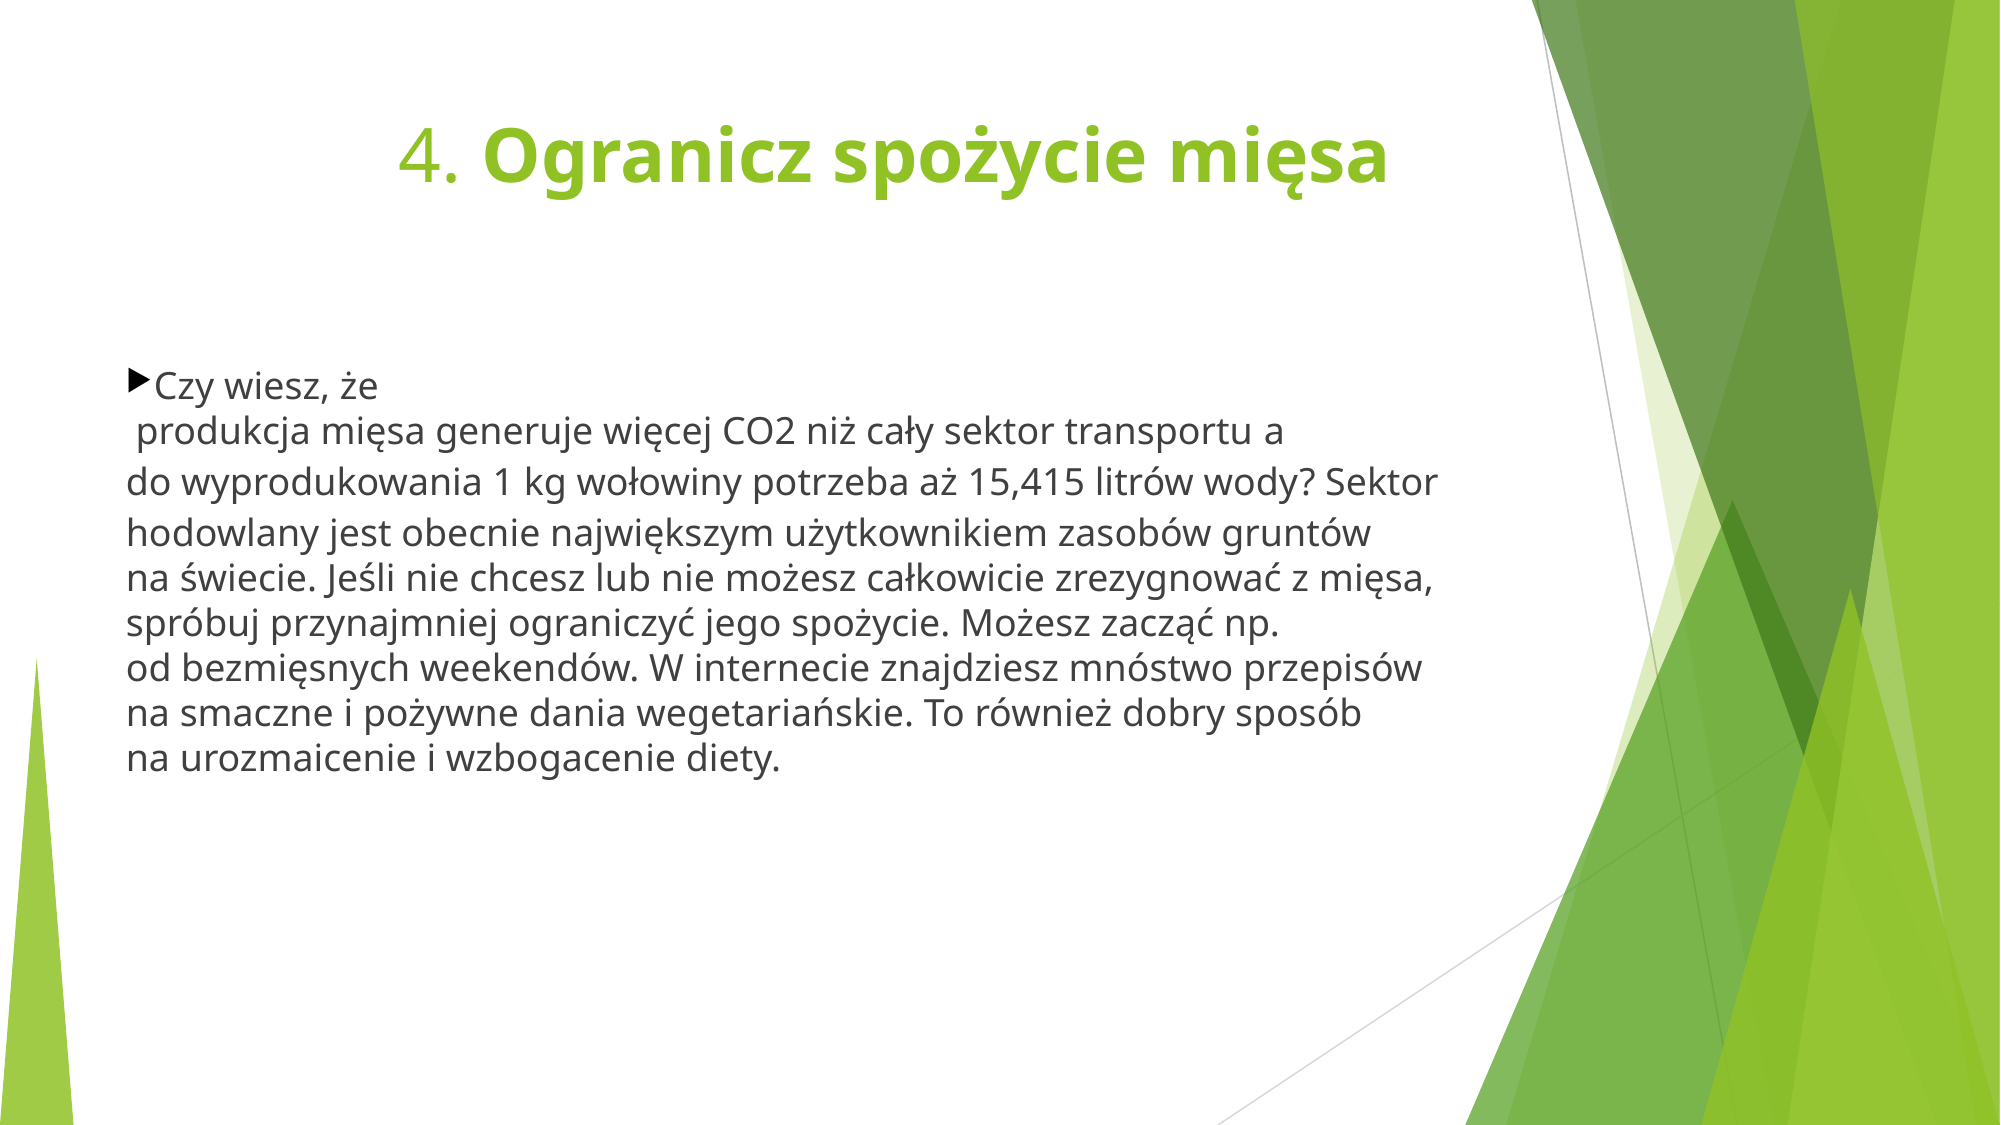

# 4. Ogranicz spożycie mięsa
Czy wiesz, że produkcja mięsa generuje więcej CO2 niż cały sektor transportu a do wyprodukowania 1 kg wołowiny potrzeba aż 15,415 litrów wody? Sektor hodowlany jest obecnie największym użytkownikiem zasobów gruntów na świecie. Jeśli nie chcesz lub nie możesz całkowicie zrezygnować z mięsa, spróbuj przynajmniej ograniczyć jego spożycie. Możesz zacząć np. od bezmięsnych weekendów. W internecie znajdziesz mnóstwo przepisów na smaczne i pożywne dania wegetariańskie. To również dobry sposób na urozmaicenie i wzbogacenie diety.